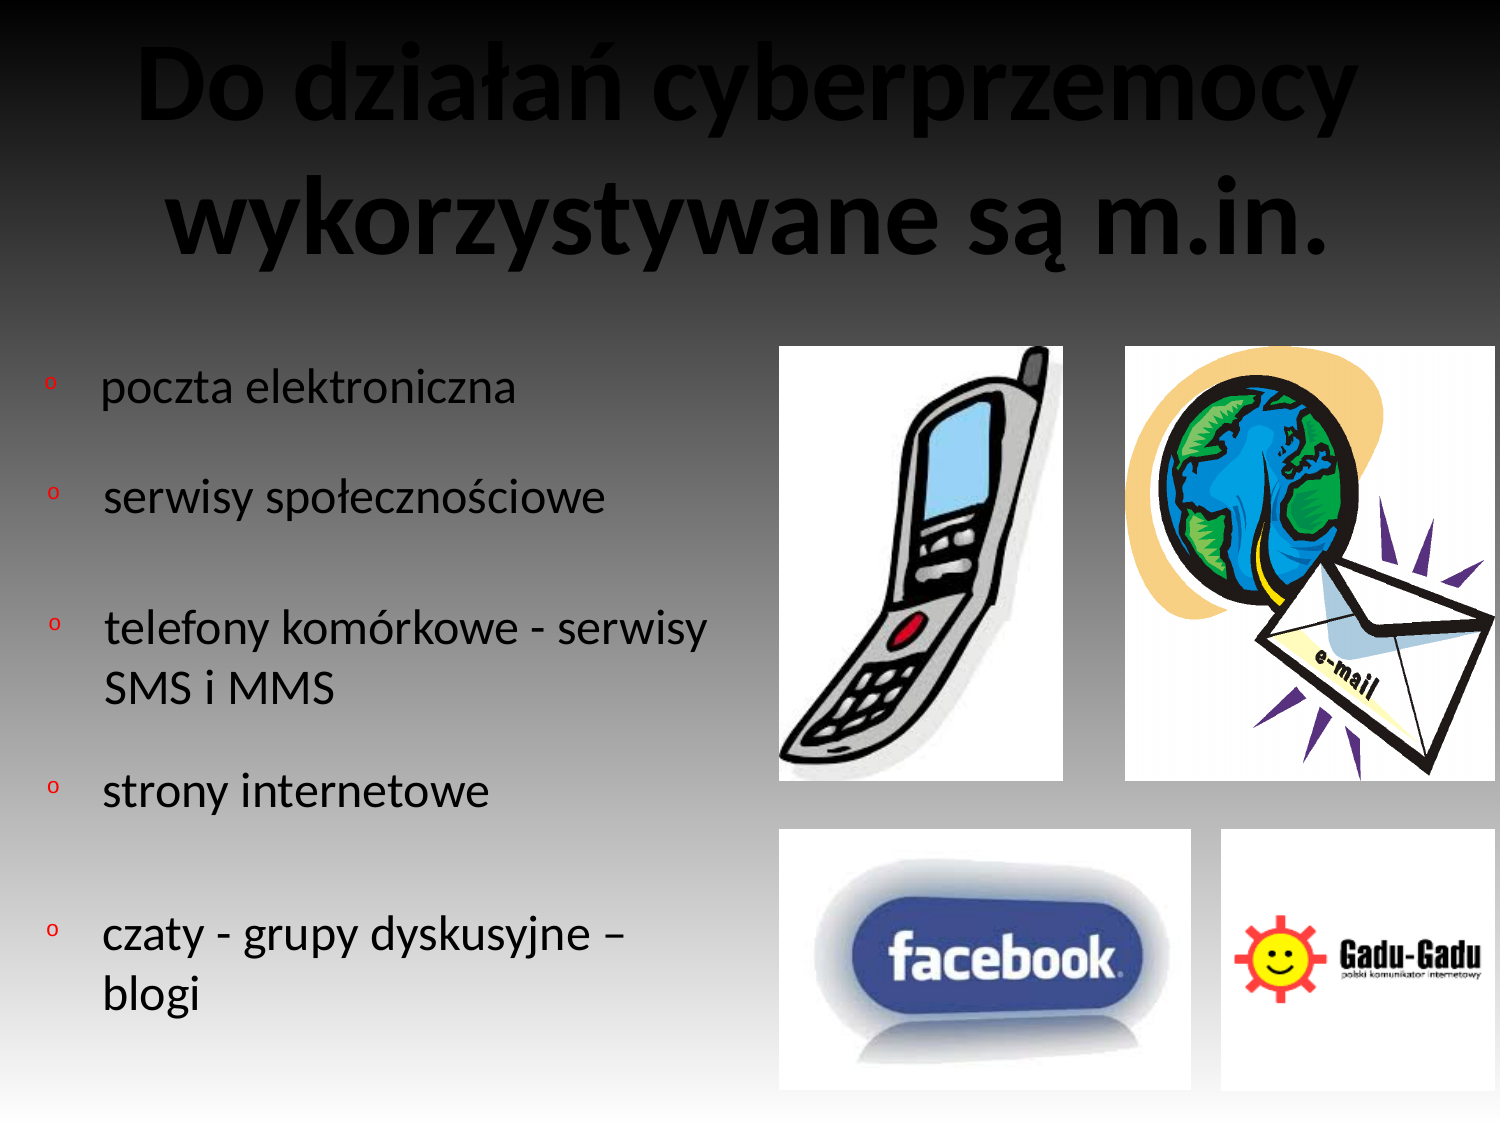

Do działań cyberprzemocy wykorzystywane są m.in.
poczta elektroniczna
serwisy społecznościowe
telefony komórkowe - serwisy SMS i MMS
strony internetowe
czaty - grupy dyskusyjne – blogi